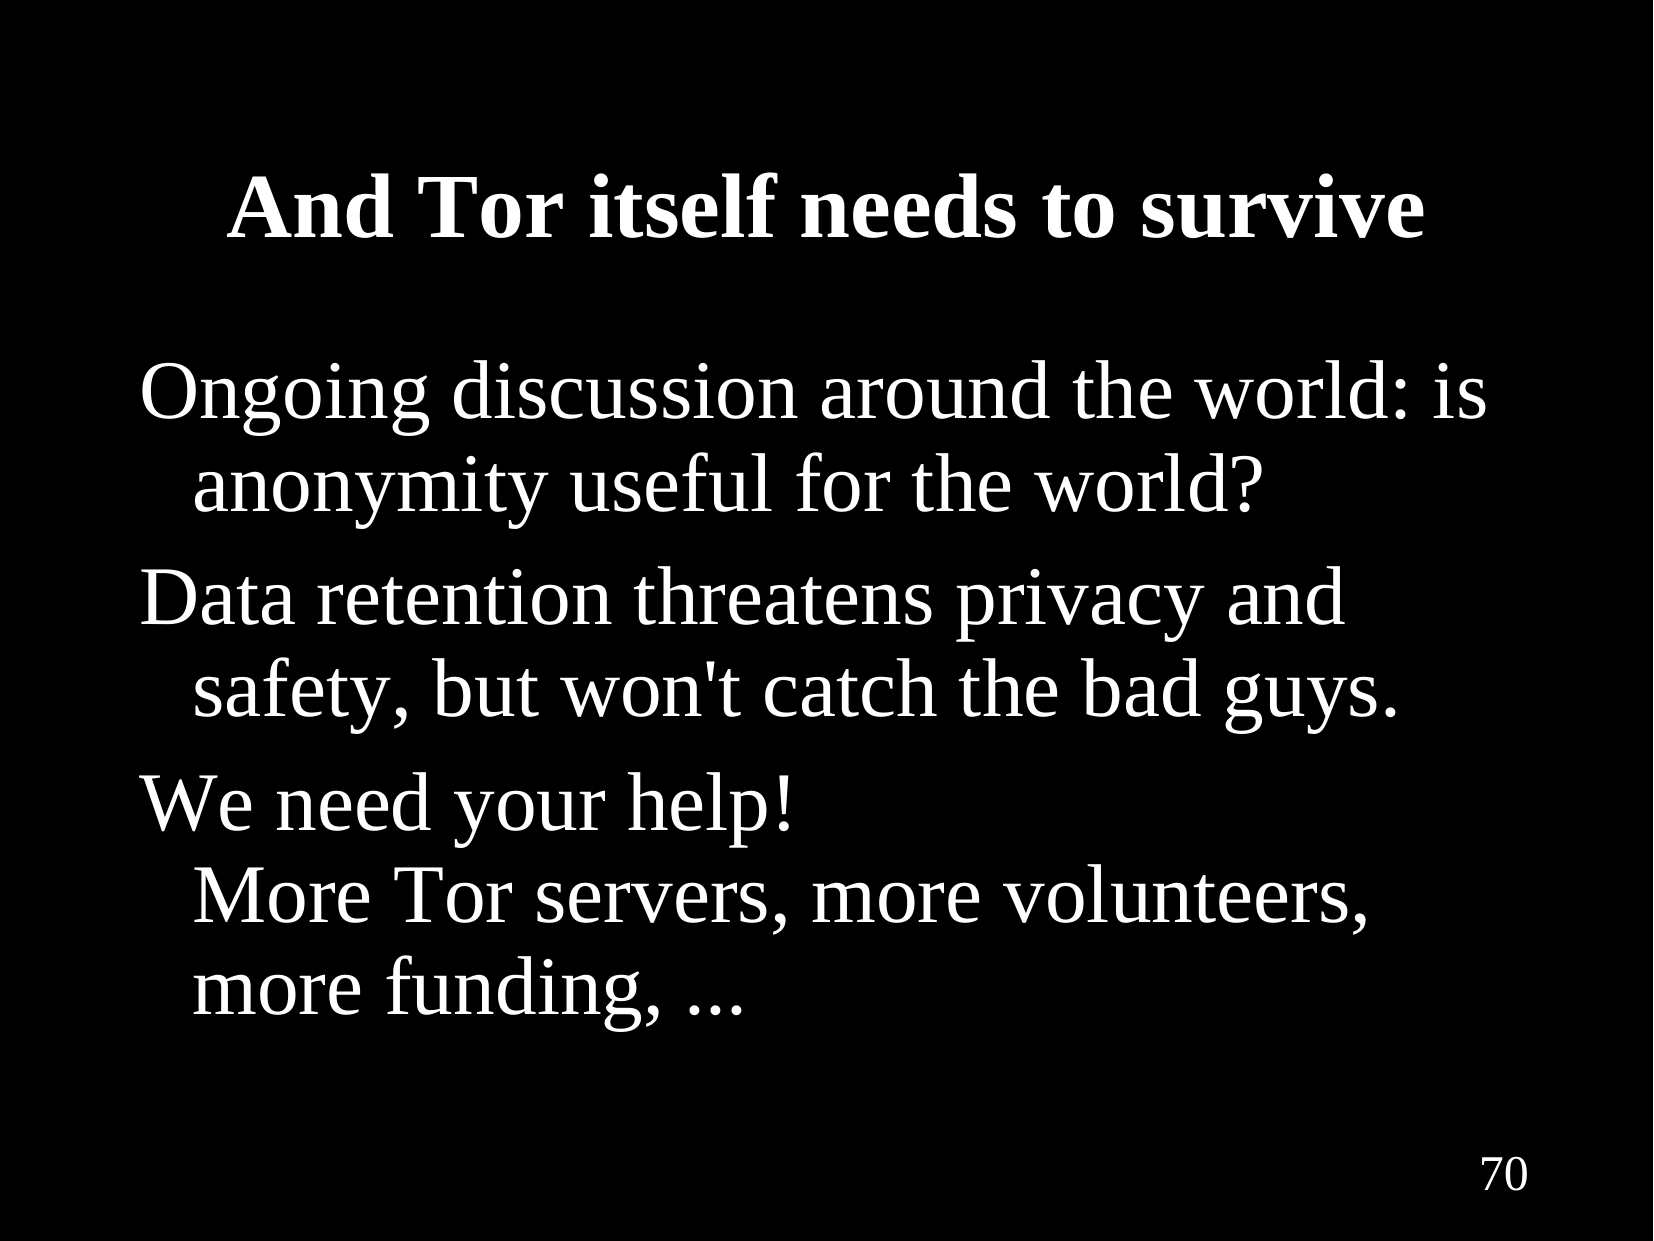

# And Tor itself needs to survive
Ongoing discussion around the world: is anonymity useful for the world?
Data retention threatens privacy and safety, but won't catch the bad guys.
We need your help! More Tor servers, more volunteers, more funding, ...